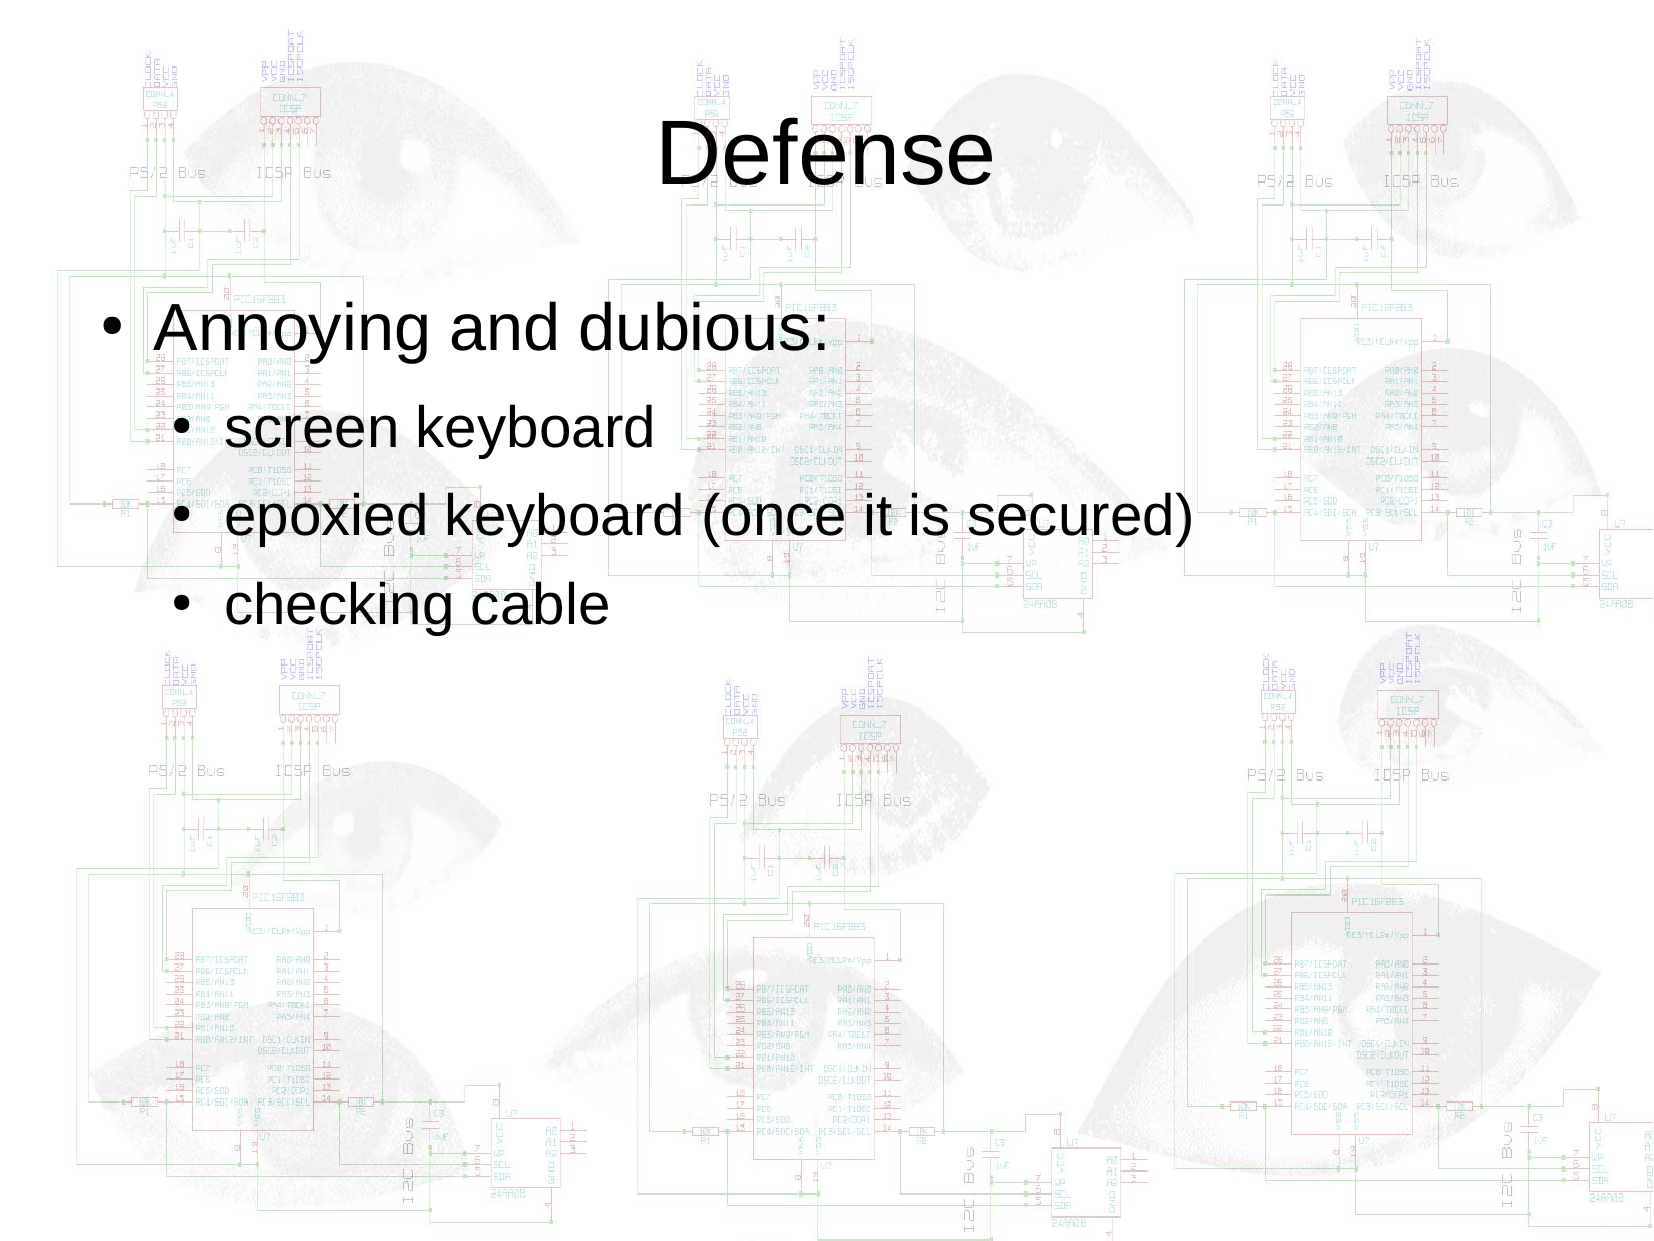

# Defense
Annoying and dubious:
screen keyboard
epoxied keyboard (once it is secured)
checking cable